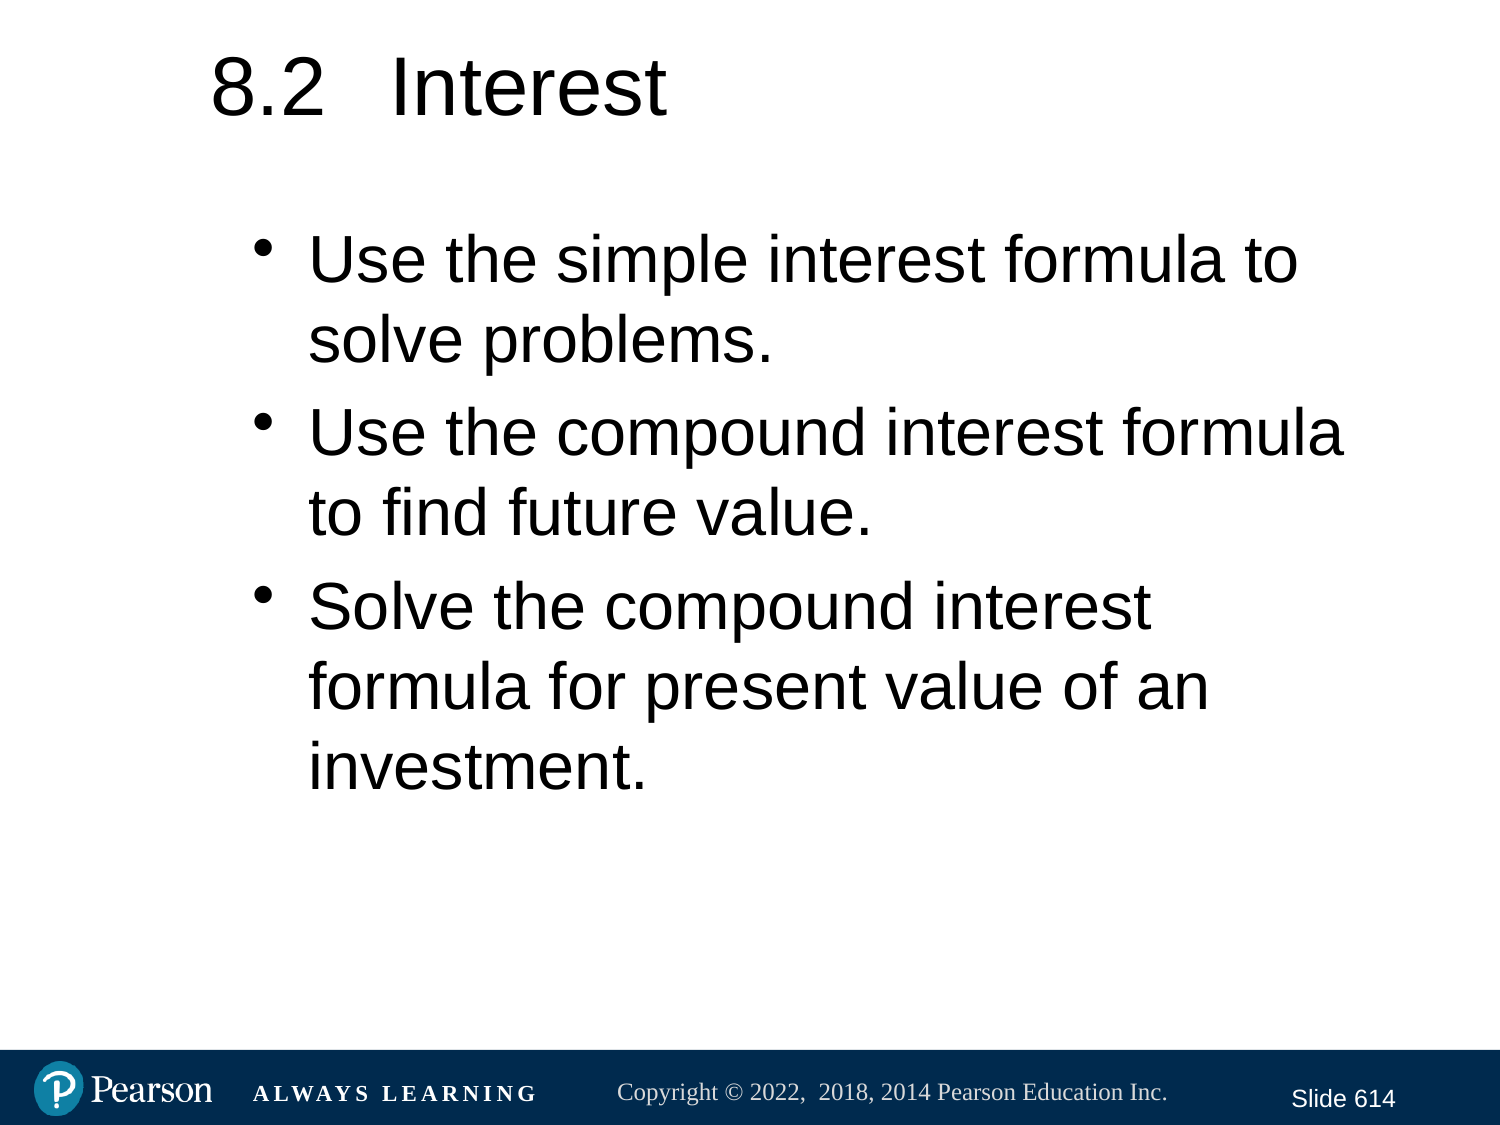

8.2
# Interest
Use the simple interest formula to solve problems.
Use the compound interest formula to find future value.
Solve the compound interest formula for present value of an investment.